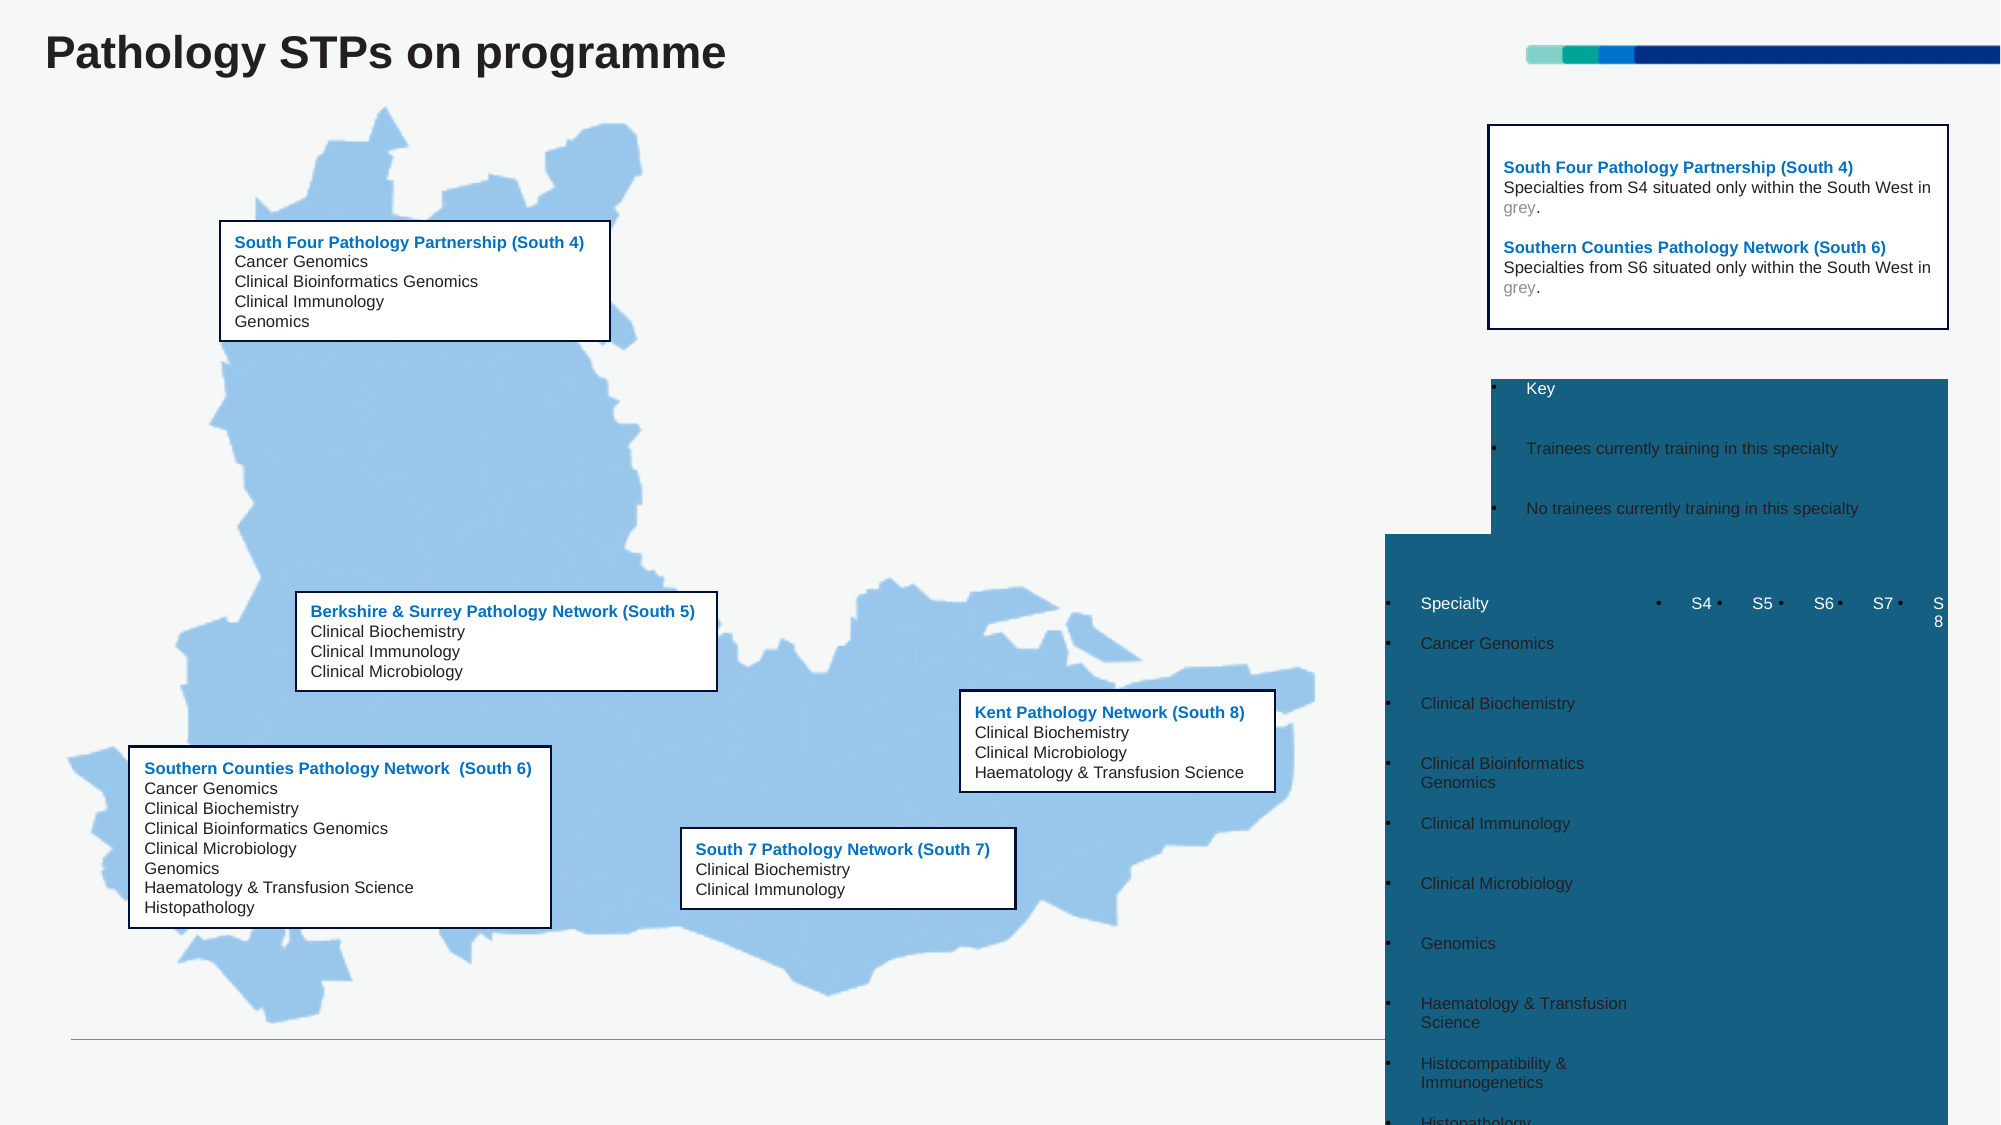

Pathology STPs on programme
South Four Pathology Partnership (South 4)
Specialties from S4 situated only within the South West in grey.
Southern Counties Pathology Network (South 6)
Specialties from S6 situated only within the South West in grey.
South Four Pathology Partnership (South 4)
Cancer Genomics
Clinical Bioinformatics Genomics
Clinical Immunology
Genomics
| Key | |
| --- | --- |
| Trainees currently training in this specialty | |
| No trainees currently training in this specialty | |
| | Pathology Network | | | | |
| --- | --- | --- | --- | --- | --- |
| Specialty | S4 | S5 | S6 | S7 | S8 |
| Cancer Genomics | | | | | |
| Clinical Biochemistry | | | | | |
| Clinical Bioinformatics Genomics | | | | | |
| Clinical Immunology | | | | | |
| Clinical Microbiology | | | | | |
| Genomics | | | | | |
| Haematology & Transfusion Science | | | | | |
| Histocompatibility & Immunogenetics | | | | | |
| Histopathology | | | | | |
Berkshire & Surrey Pathology Network (South 5)
Clinical Biochemistry
Clinical Immunology
Clinical Microbiology
Kent Pathology Network (South 8)
Clinical Biochemistry
Clinical Microbiology
Haematology & Transfusion Science
Southern Counties Pathology Network (South 6)
Cancer Genomics
Clinical Biochemistry
Clinical Bioinformatics Genomics
Clinical Microbiology
Genomics
Haematology & Transfusion Science
Histopathology
South 7 Pathology Network (South 7)
Clinical Biochemistry
Clinical Immunology